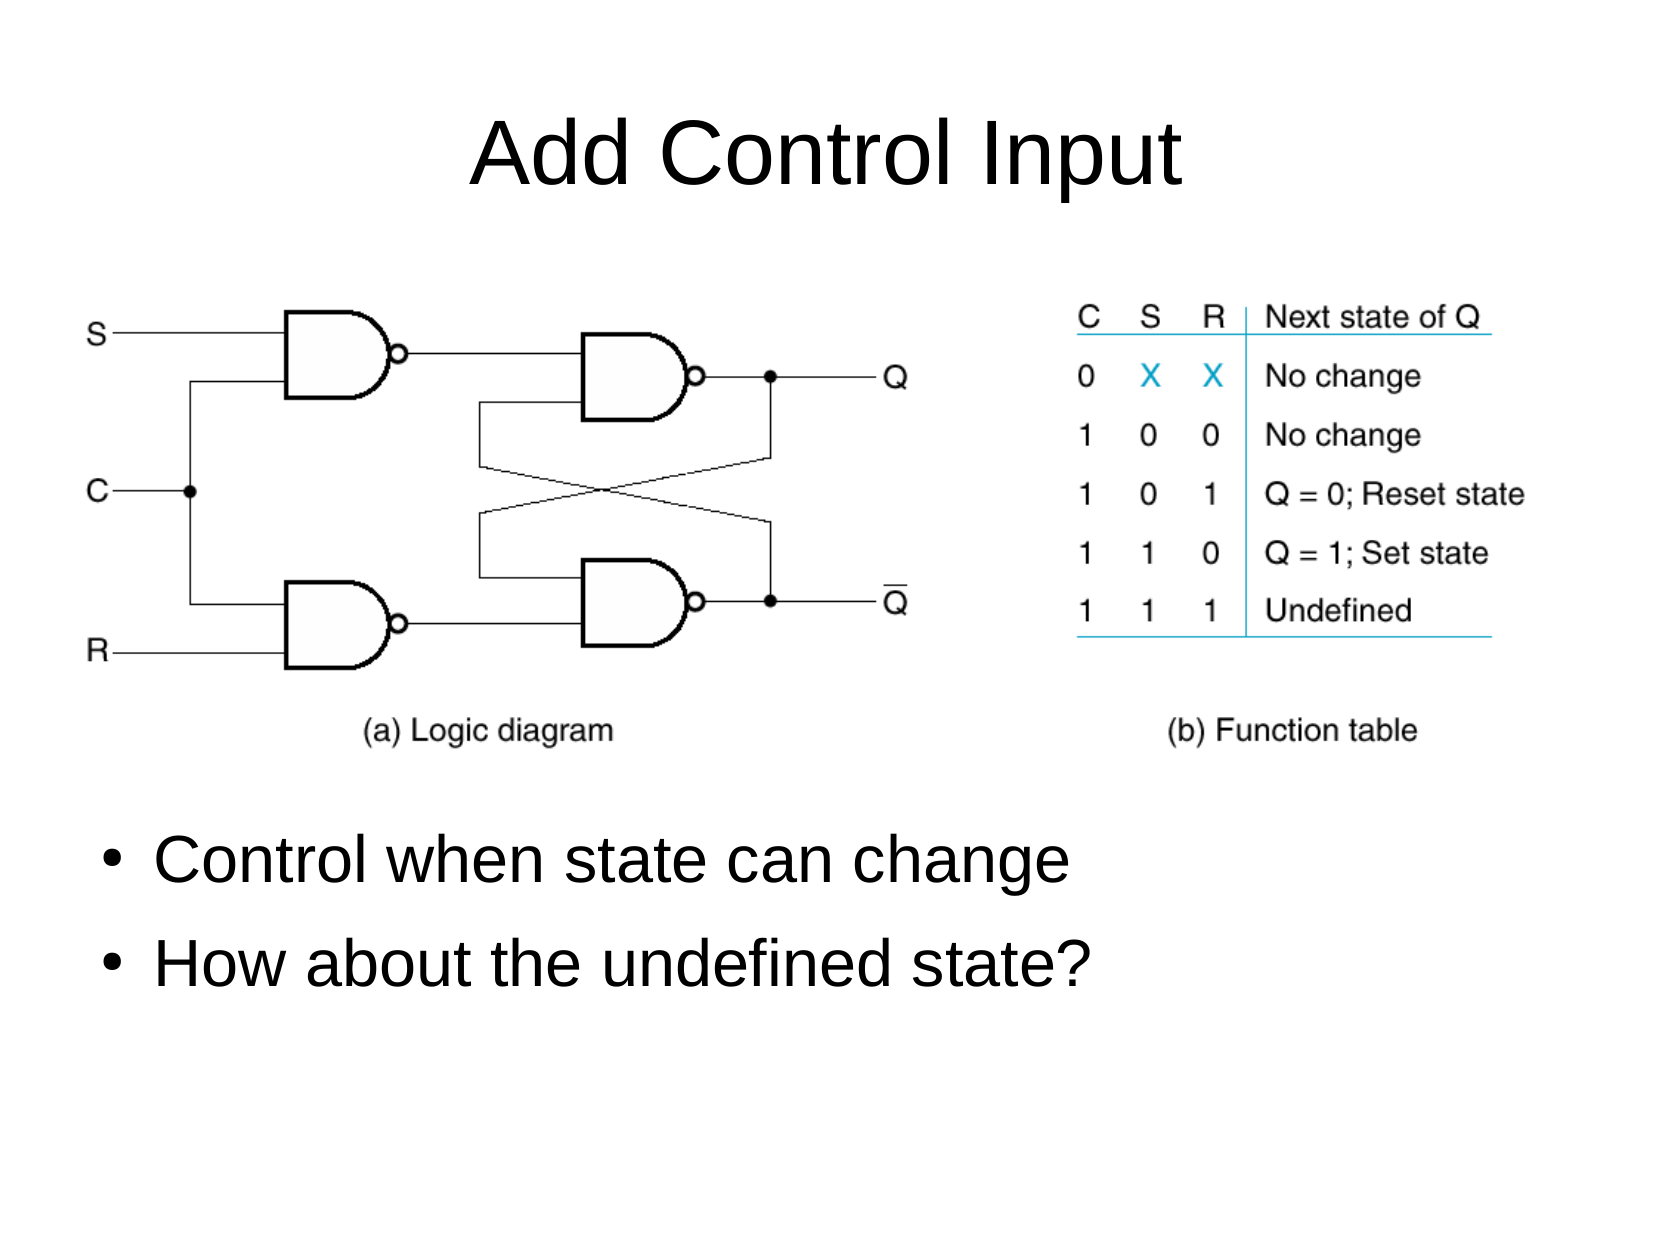

# Add Control Input
Control when state can change
How about the undefined state?